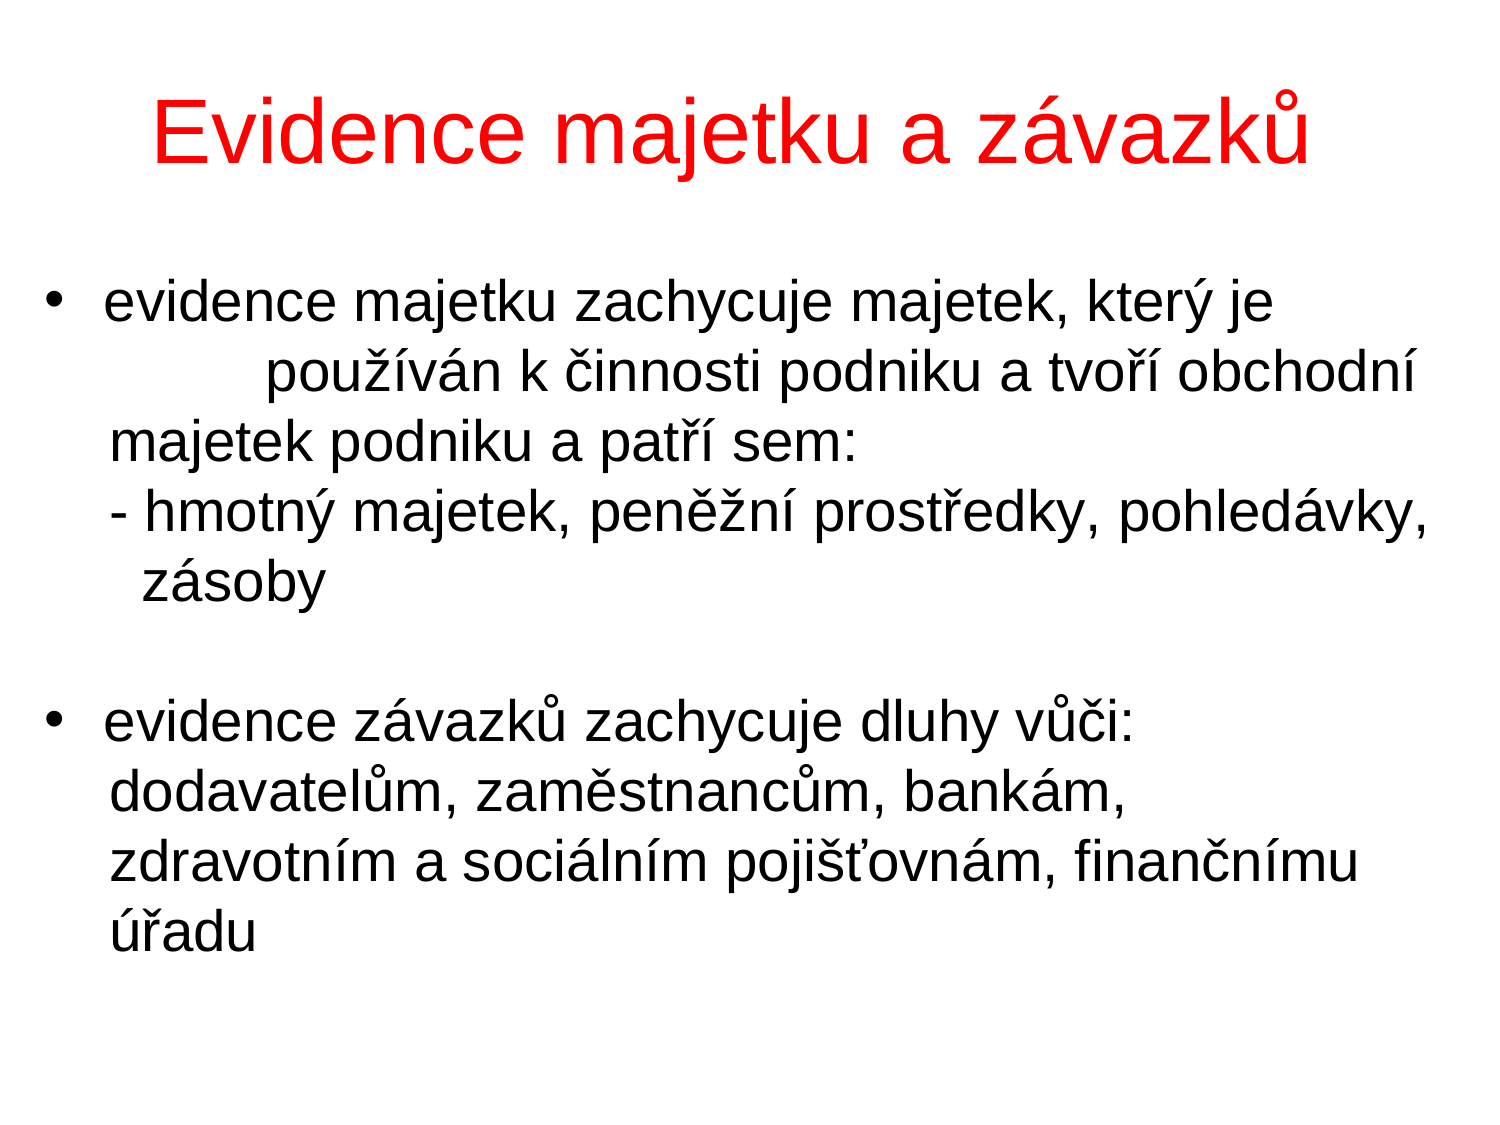

# Evidence majetku a závazků
evidence majetku zachycuje majetek, který je používán k činnosti podniku a tvoří obchodní
 majetek podniku a patří sem:
 - hmotný majetek, peněžní prostředky, pohledávky,
 zásoby
evidence závazků zachycuje dluhy vůči:
 dodavatelům, zaměstnancům, bankám,
 zdravotním a sociálním pojišťovnám, finančnímu
 úřadu